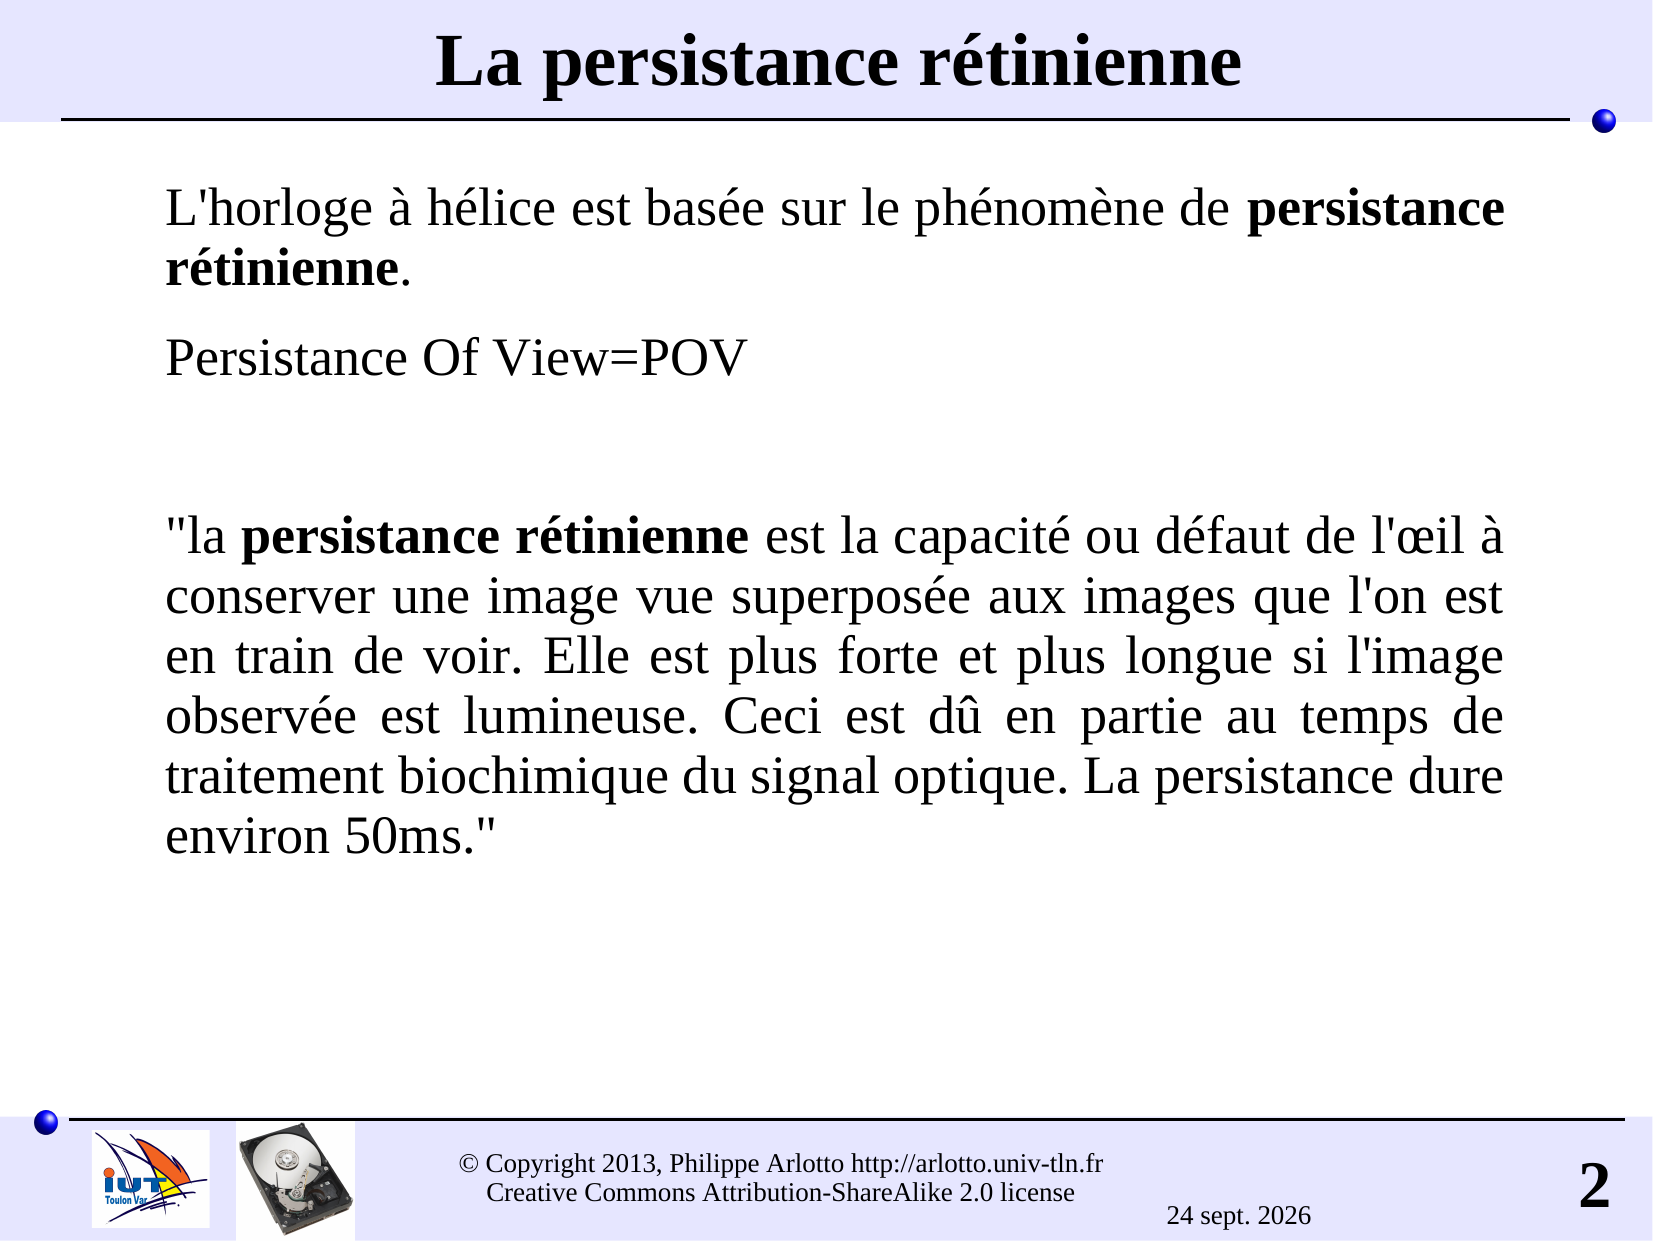

# La persistance rétinienne
L'horloge à hélice est basée sur le phénomène de persistance rétinienne.
Persistance Of View=POV
"la persistance rétinienne est la capacité ou défaut de l'œil à conserver une image vue superposée aux images que l'on est en train de voir. Elle est plus forte et plus longue si l'image observée est lumineuse. Ceci est dû en partie au temps de traitement biochimique du signal optique. La persistance dure environ 50ms."